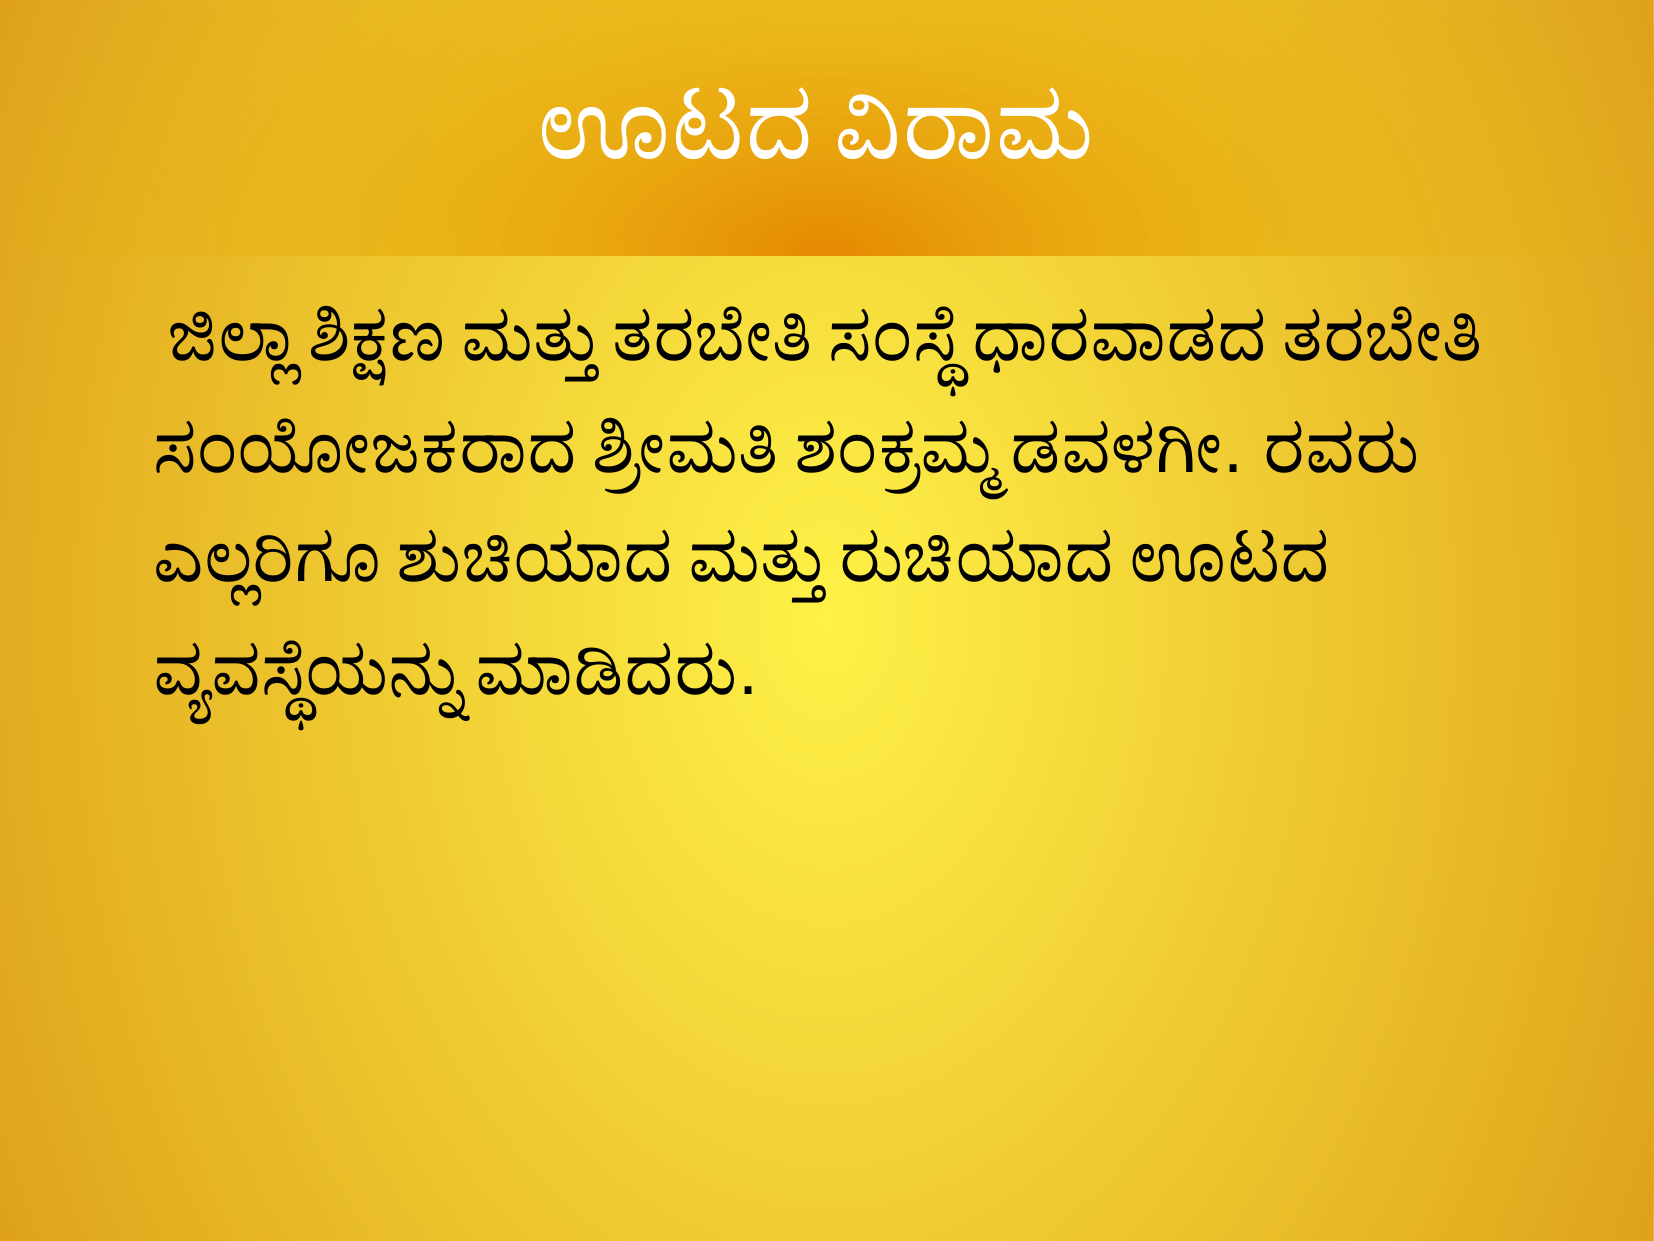

# ಊಟದ ವಿರಾಮ
 ಜಿಲ್ಲಾ ಶಿಕ್ಷಣ ಮತ್ತು ತರಬೇತಿ ಸಂಸ್ಥೆ ಧಾರವಾಡದ ತರಬೇತಿ ಸಂಯೋಜಕರಾದ ಶ್ರೀಮತಿ ಶಂಕ್ರಮ್ಮ ಡವಳಗೀ. ರವರು ಎಲ್ಲರಿಗೂ ಶುಚಿಯಾದ ಮತ್ತು ರುಚಿಯಾದ ಊಟದ ವ್ಯವಸ್ಥೆಯನ್ನು ಮಾಡಿದರು.